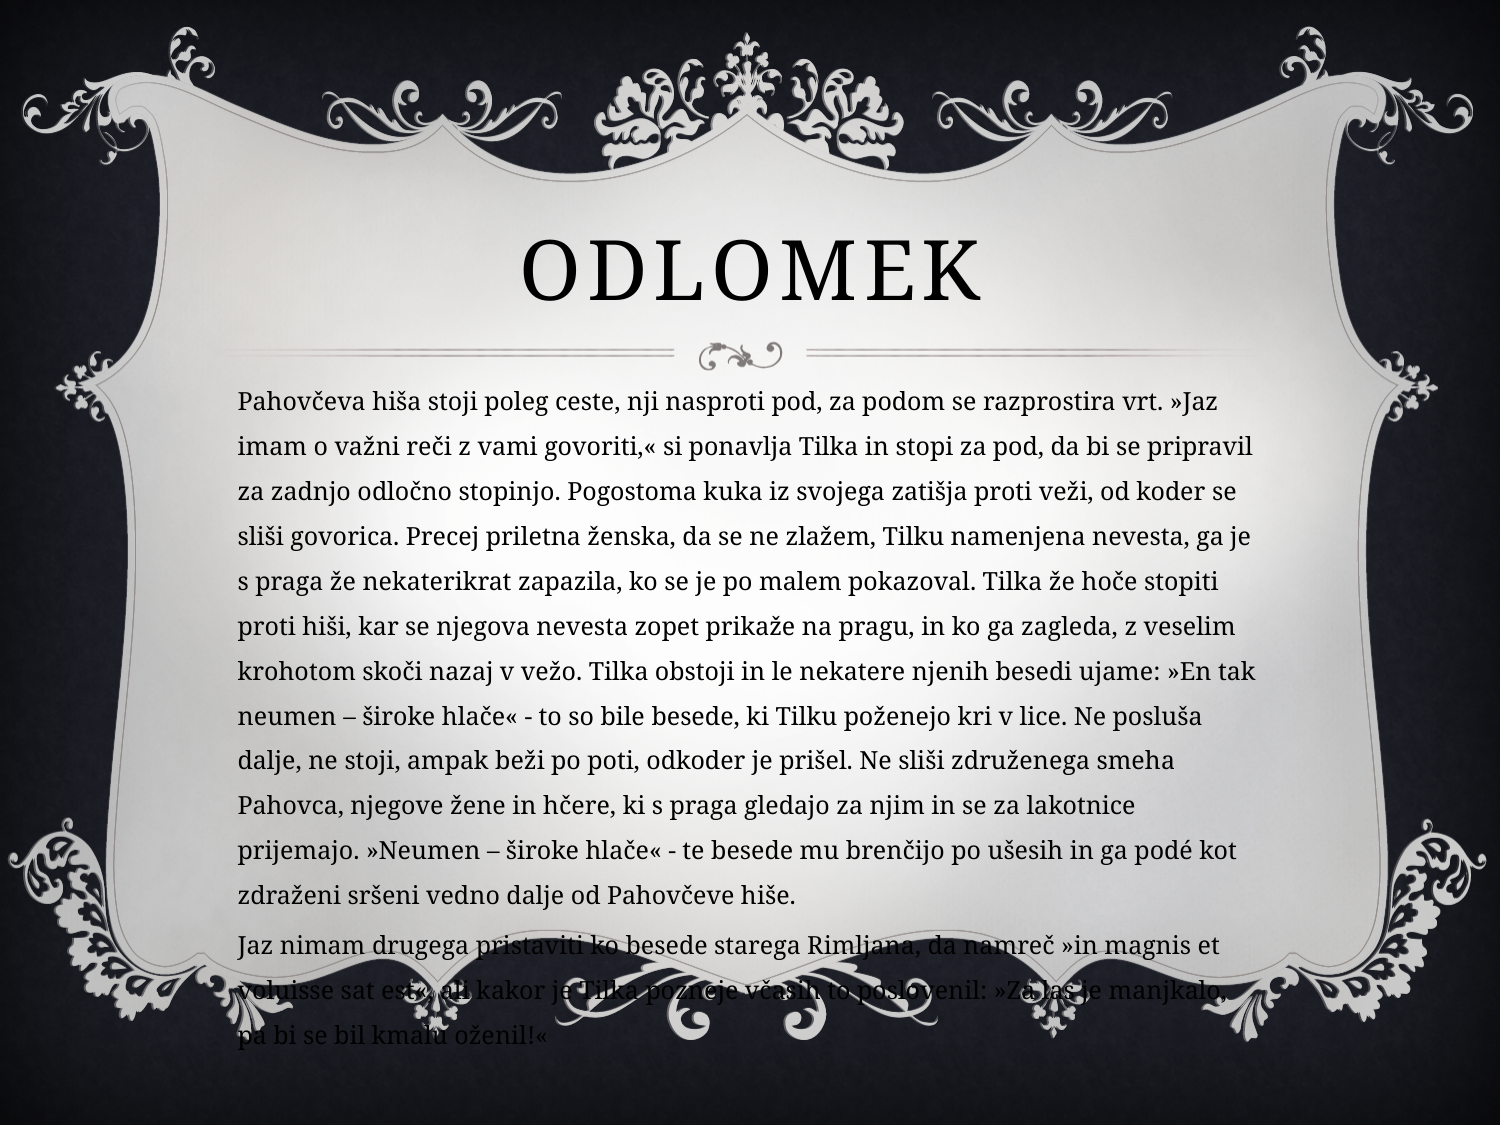

# odlomek
Pahovčeva hiša stoji poleg ceste, nji nasproti pod, za podom se razprostira vrt. »Jaz imam o važni reči z vami govoriti,« si ponavlja Tilka in stopi za pod, da bi se pripravil za zadnjo odločno stopinjo. Pogostoma kuka iz svojega zatišja proti veži, od koder se sliši govorica. Precej priletna ženska, da se ne zlažem, Tilku namenjena nevesta, ga je s praga že nekaterikrat zapazila, ko se je po malem pokazoval. Tilka že hoče stopiti proti hiši, kar se njegova nevesta zopet prikaže na pragu, in ko ga zagleda, z veselim krohotom skoči nazaj v vežo. Tilka obstoji in le nekatere njenih besedi ujame: »En tak neumen – široke hlače« - to so bile besede, ki Tilku poženejo kri v lice. Ne posluša dalje, ne stoji, ampak beži po poti, odkoder je prišel. Ne sliši združenega smeha Pahovca, njegove žene in hčere, ki s praga gledajo za njim in se za lakotnice prijemajo. »Neumen – široke hlače« - te besede mu brenčijo po ušesih in ga podé kot zdraženi sršeni vedno dalje od Pahovčeve hiše.
Jaz nimam drugega pristaviti ko besede starega Rimljana, da namreč »in magnis et voluisse sat est«, ali kakor je Tilka pozneje včasih to poslovenil: »Za las je manjkalo, pa bi se bil kmalu oženil!«